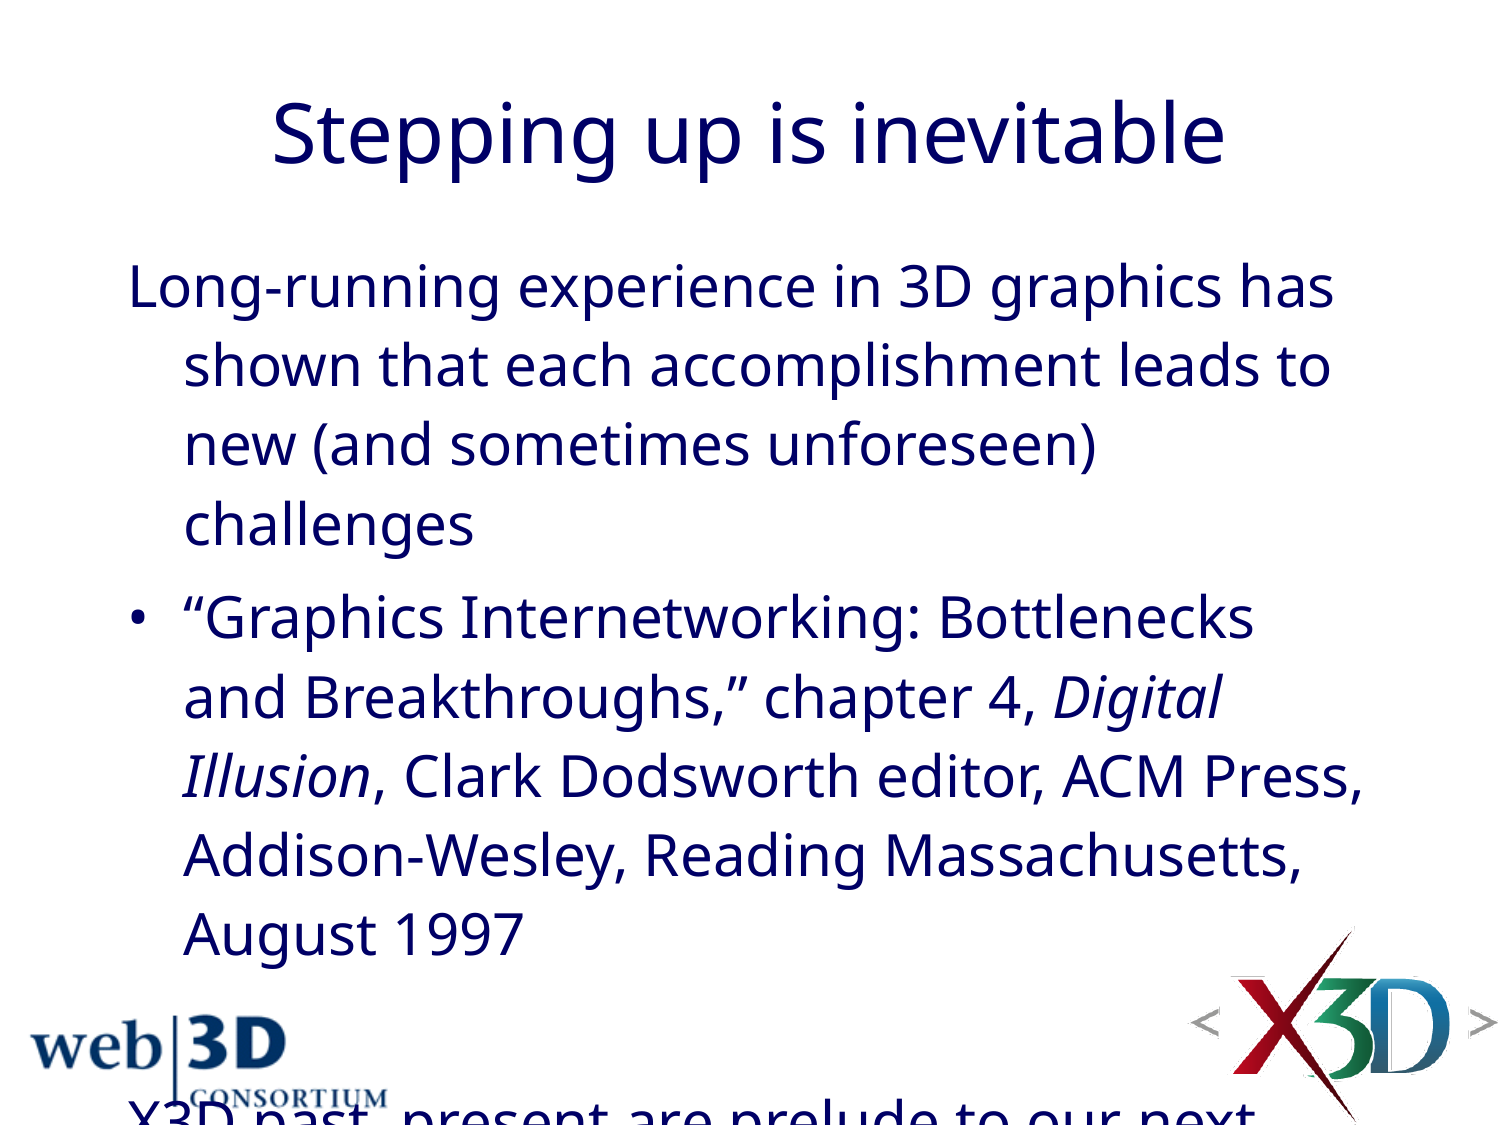

# Stepping up is inevitable
Long-running experience in 3D graphics has shown that each accomplishment leads to new (and sometimes unforeseen) challenges
“Graphics Internetworking: Bottlenecks and Breakthroughs,” chapter 4, Digital Illusion, Clark Dodsworth editor, ACM Press, Addison-Wesley, Reading Massachusetts, August 1997
X3D past, present are prelude to our next steps